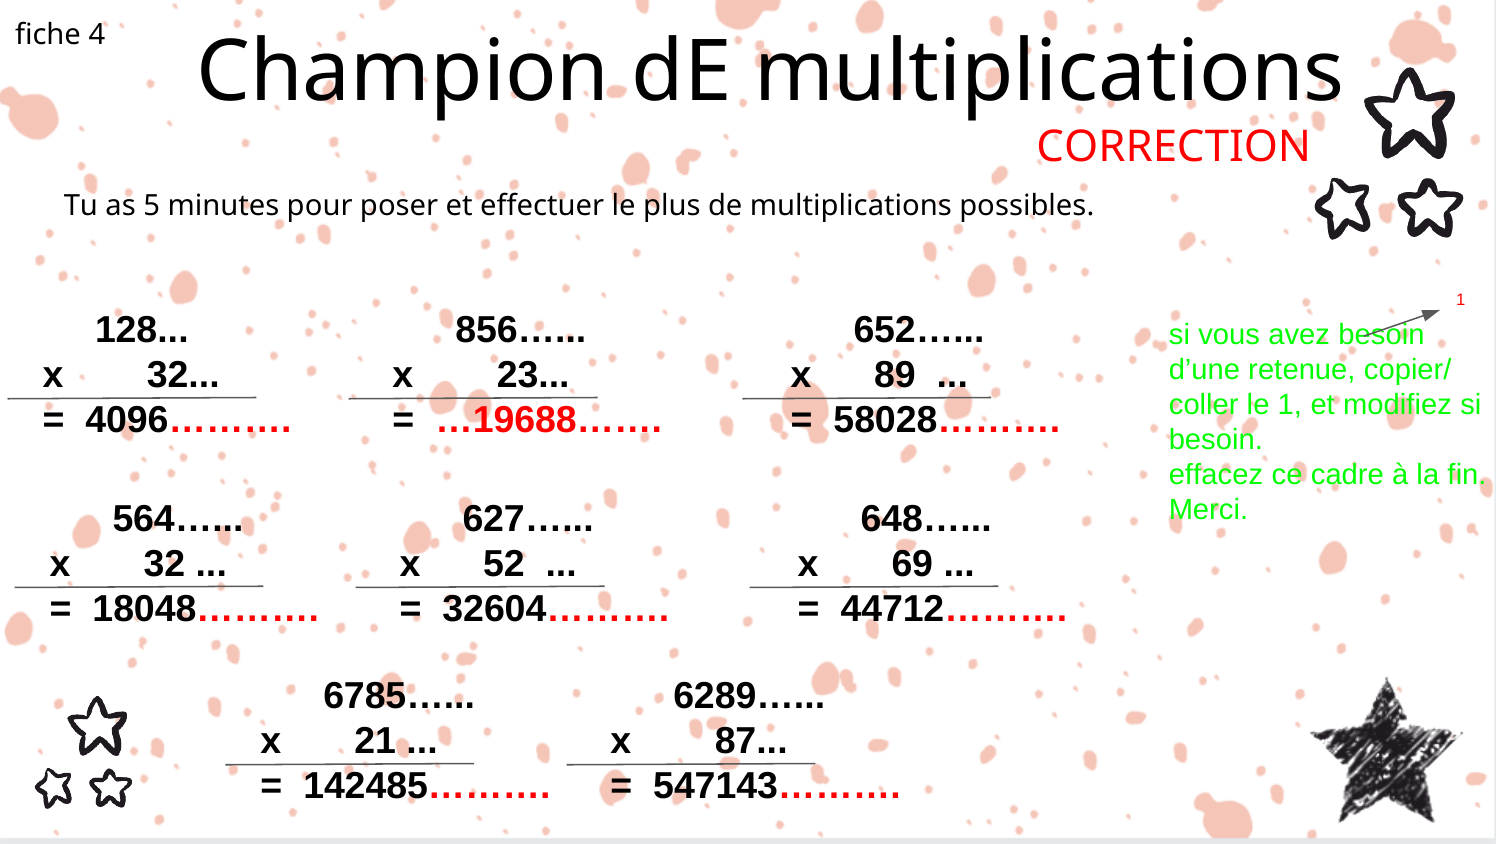

fiche 4
Champion dE multiplications
CORRECTION
Tu as 5 minutes pour poser et effectuer le plus de multiplications possibles.
1
 128...
x 32...
= 4096……….
 856…...
x 23...
= …19688…….
 652…...
x 89 ...
= 58028……….
si vous avez besoin d’une retenue, copier/ coller le 1, et modifiez si besoin.
effacez ce cadre à la fin.
Merci.
 564…...
x 32 ...
= 18048……….
 627…...
x 52 ...
= 32604……….
 648…...
x 69 ...
= 44712……….
 6785…...
x 21 ...
= 142485……….
 6289…...
x 87...
= 547143……….